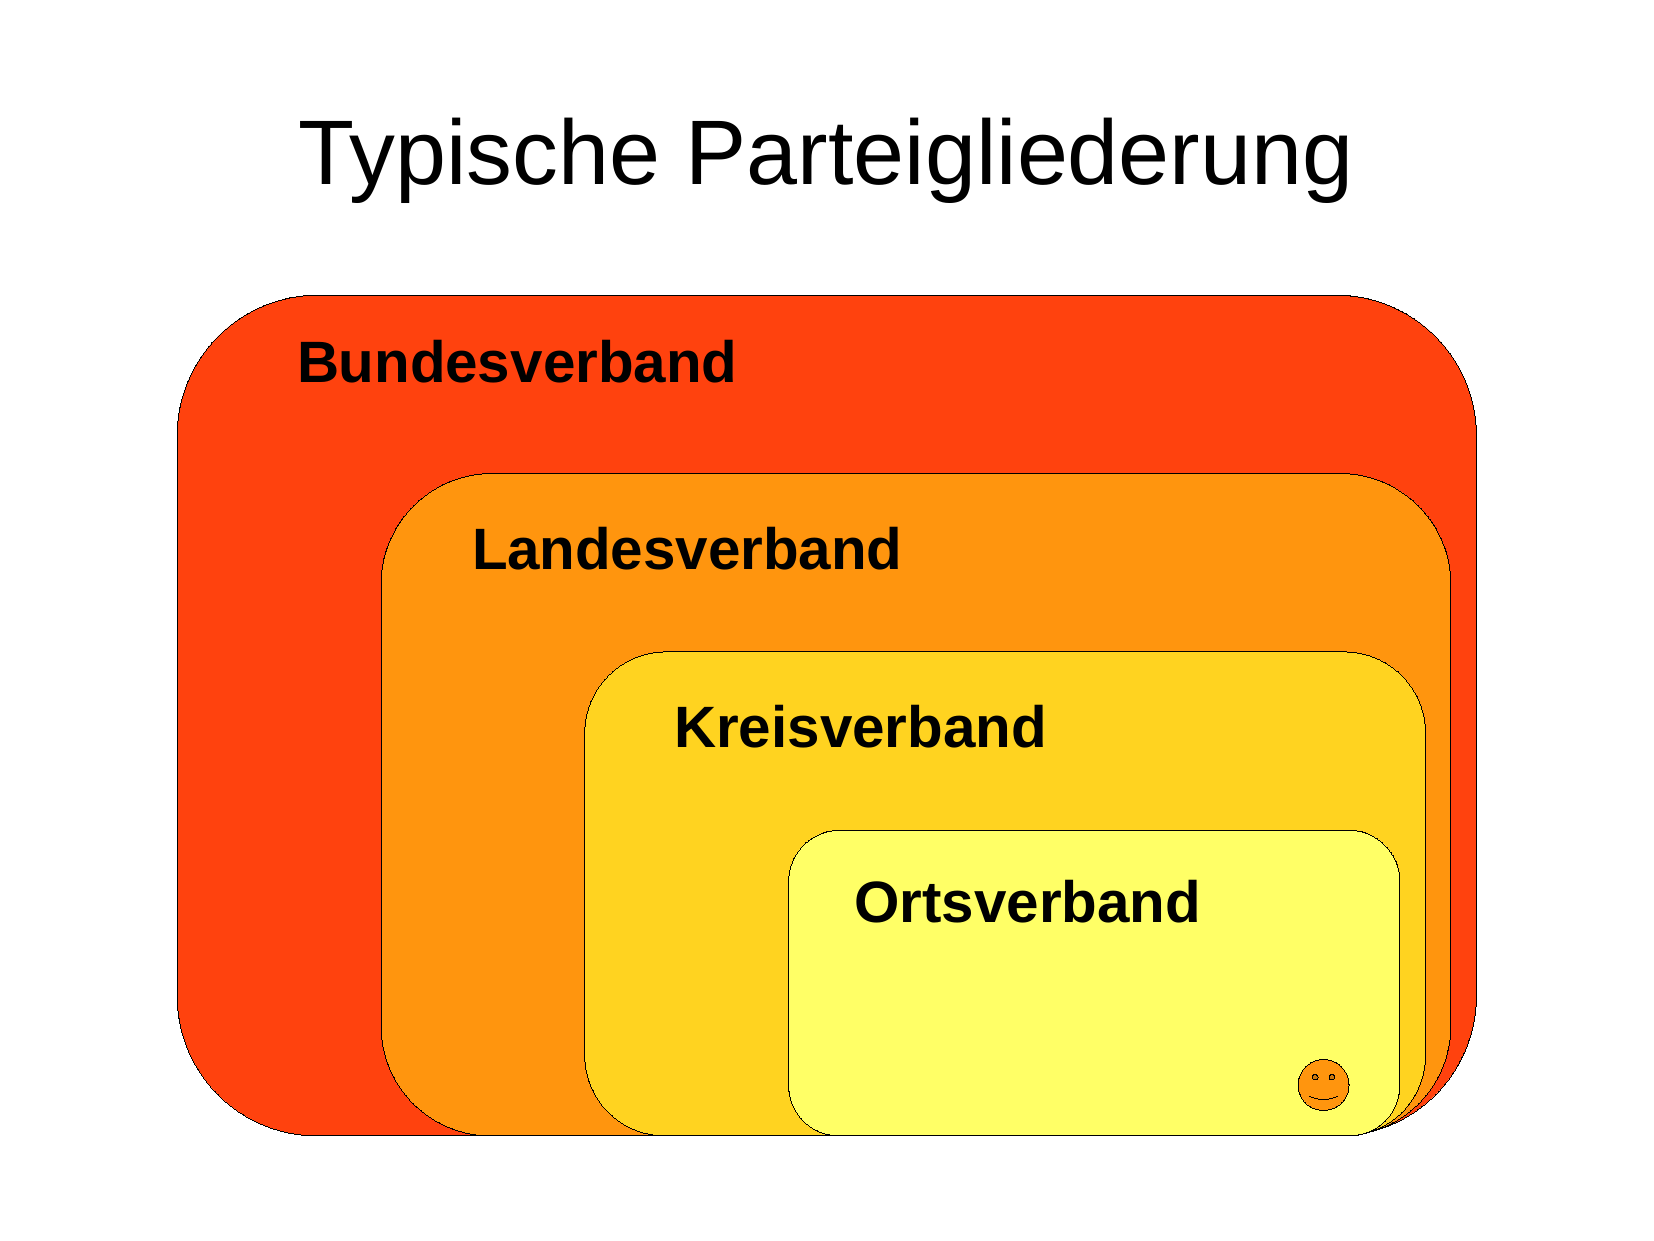

# Typische Parteigliederung
Kreisverband
Ortsverband
Bundesverband
Landesverband